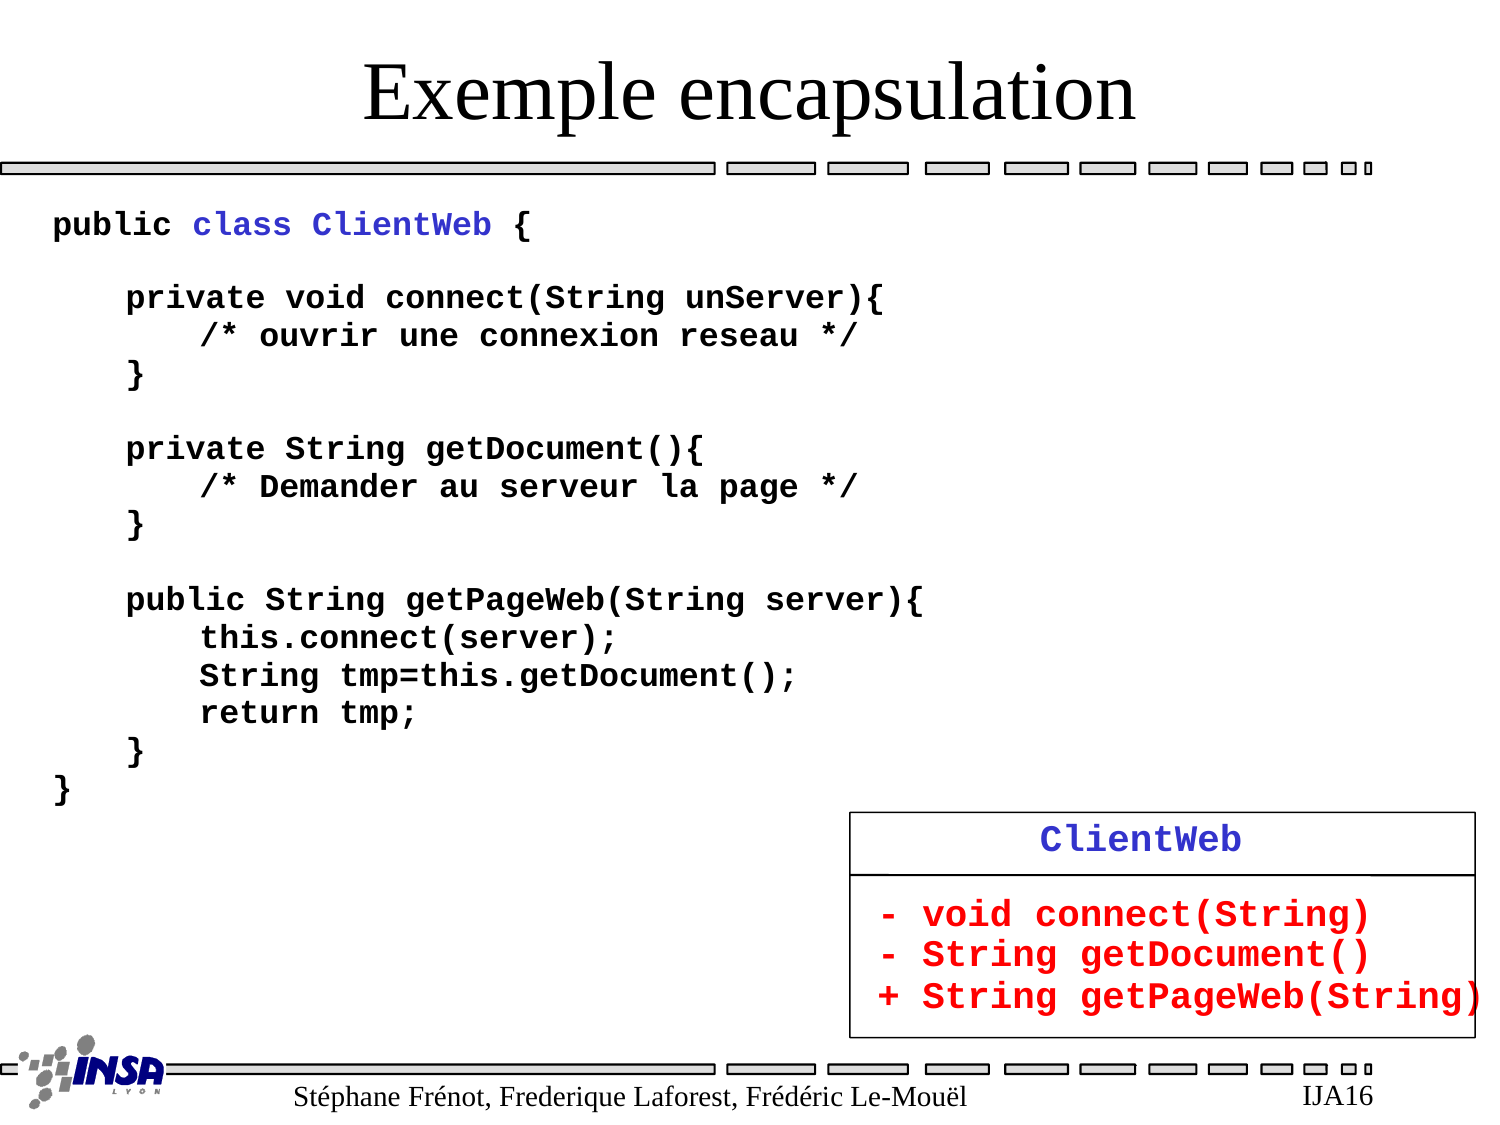

# Exemple encapsulation
public class ClientWeb {
	private void connect(String unServer){
		/* ouvrir une connexion reseau */
	}
	private String getDocument(){
		/* Demander au serveur la page */
	}
	public String getPageWeb(String server){
		this.connect(server);
		String tmp=this.getDocument();
		return tmp;
	}
}
ClientWeb
- void connect(String)
- String getDocument()
+ String getPageWeb(String)